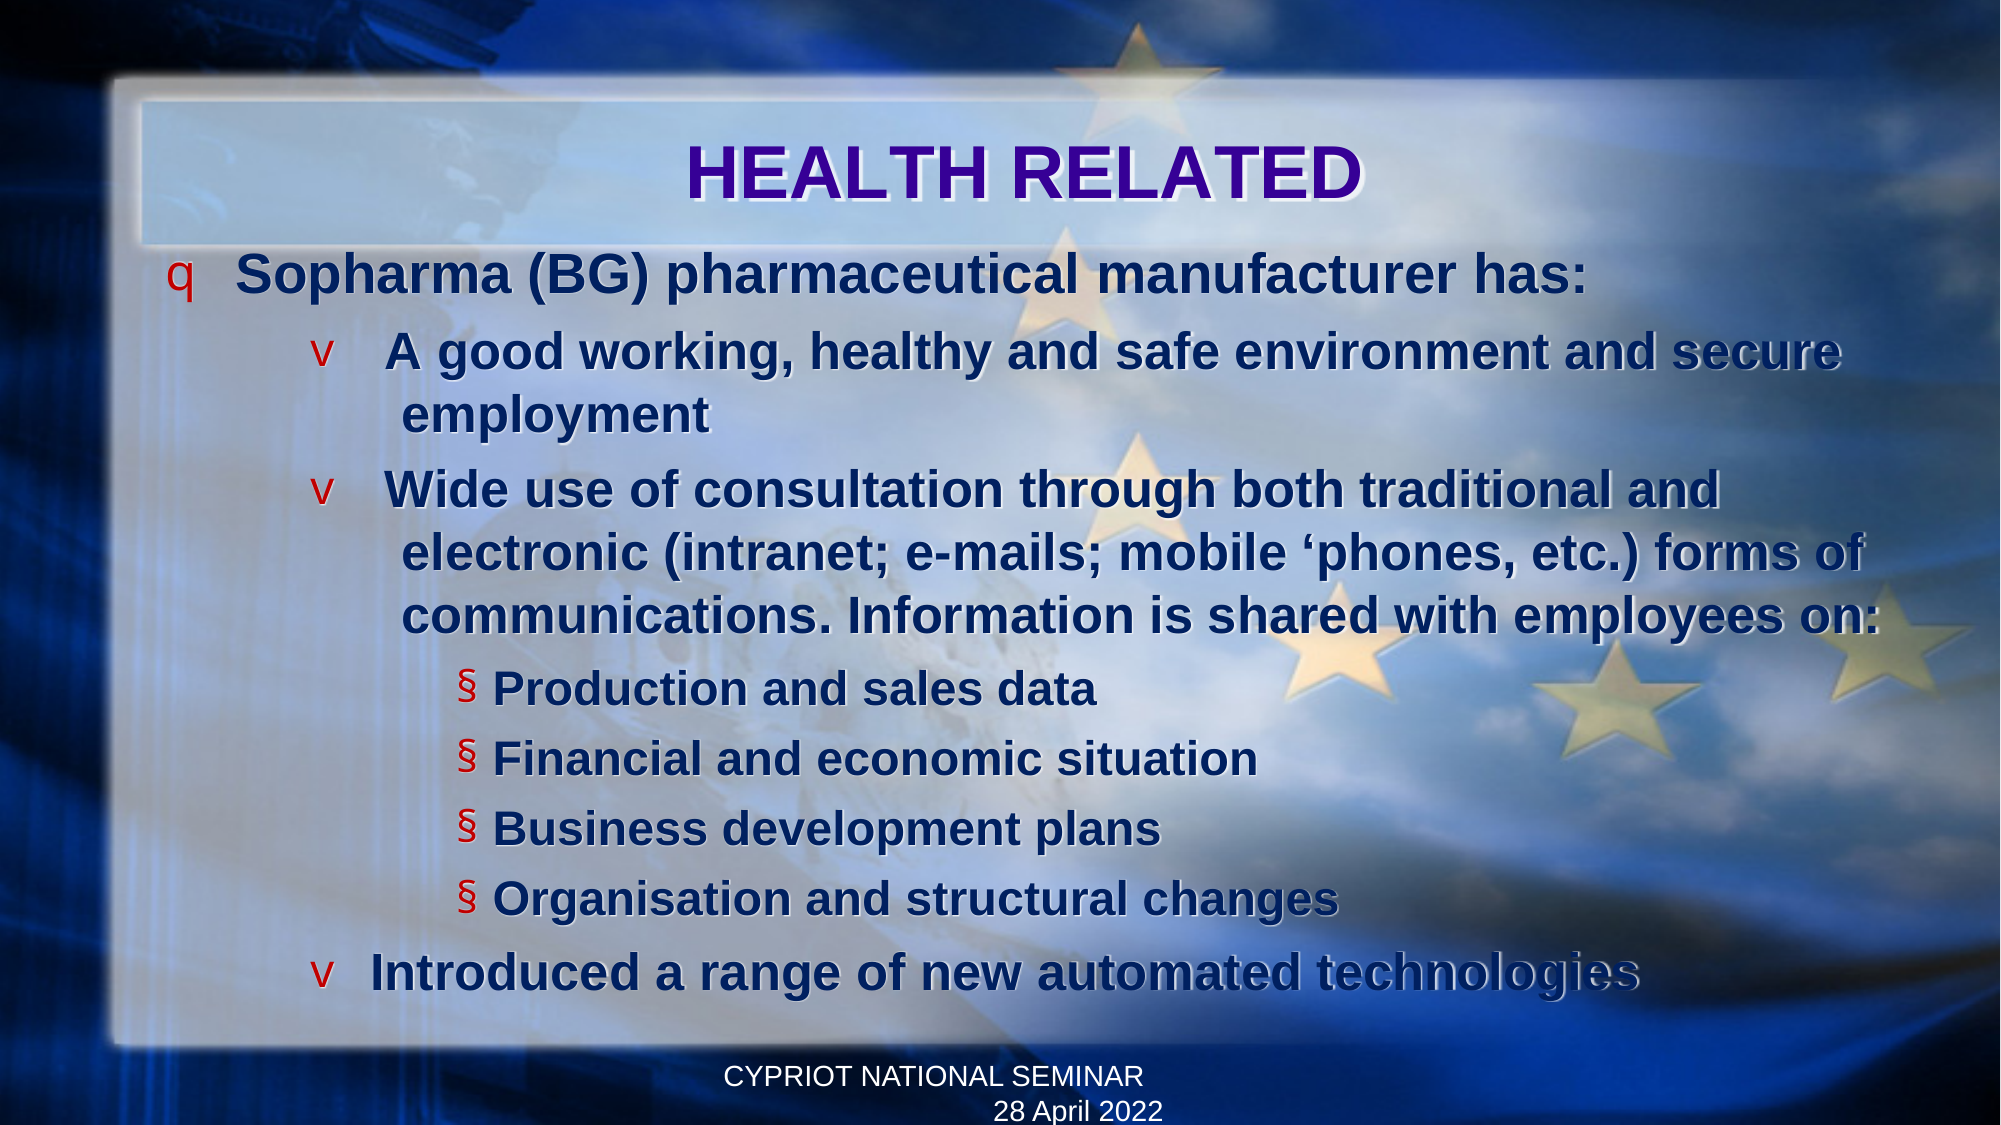

# HEALTH RELATED
 Sopharma (BG) pharmaceutical manufacturer has:
 A good working, healthy and safe environment and secure employment
 Wide use of consultation through both traditional and electronic (intranet; e-mails; mobile ‘phones, etc.) forms of communications. Information is shared with employees on:
Production and sales data
Financial and economic situation
Business development plans
Organisation and structural changes
 Introduced a range of new automated technologies
CYPRIOT NATIONAL SEMINAR 28 April 2022